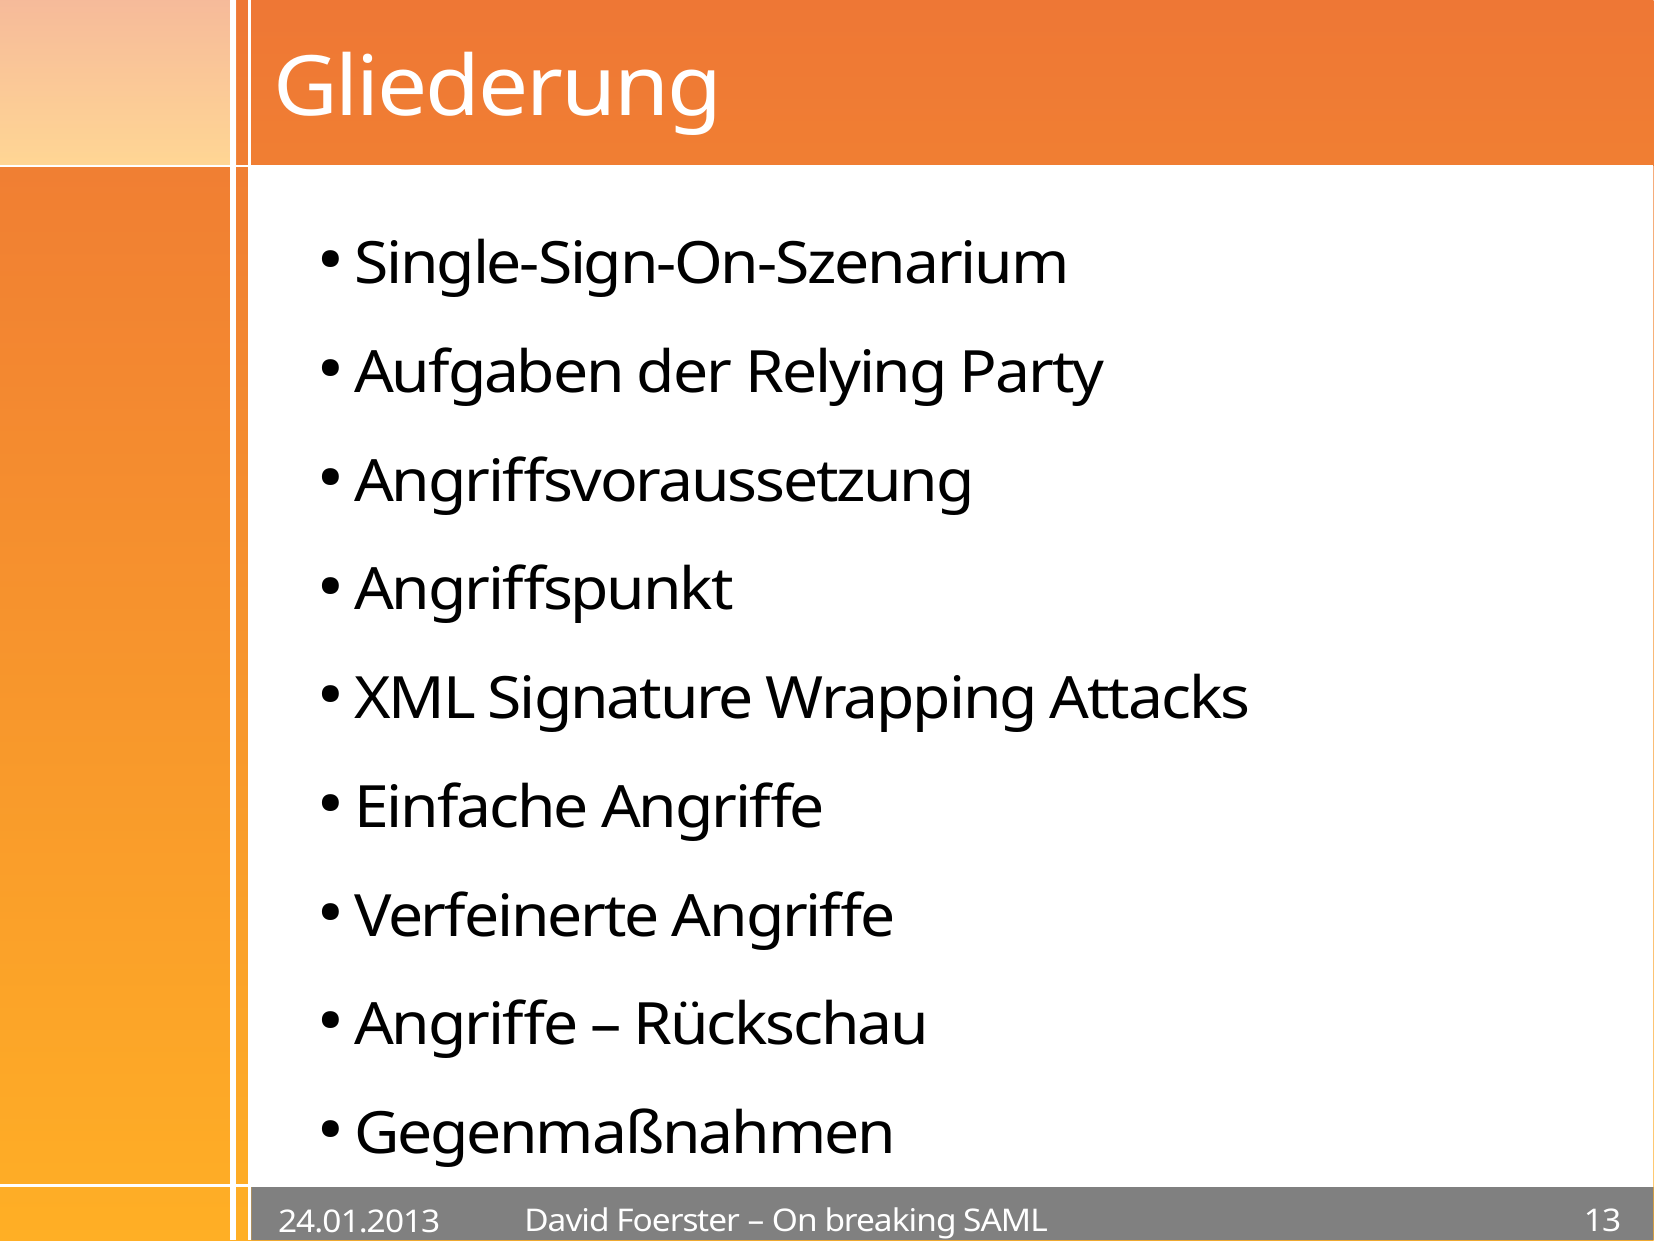

# Gliederung
Single-Sign-On-Szenarium
Aufgaben der Relying Party
Angriffsvoraussetzung
Angriffspunkt
XML Signature Wrapping Attacks
Einfache Angriffe
Verfeinerte Angriffe
Angriffe – Rückschau
Gegenmaßnahmen